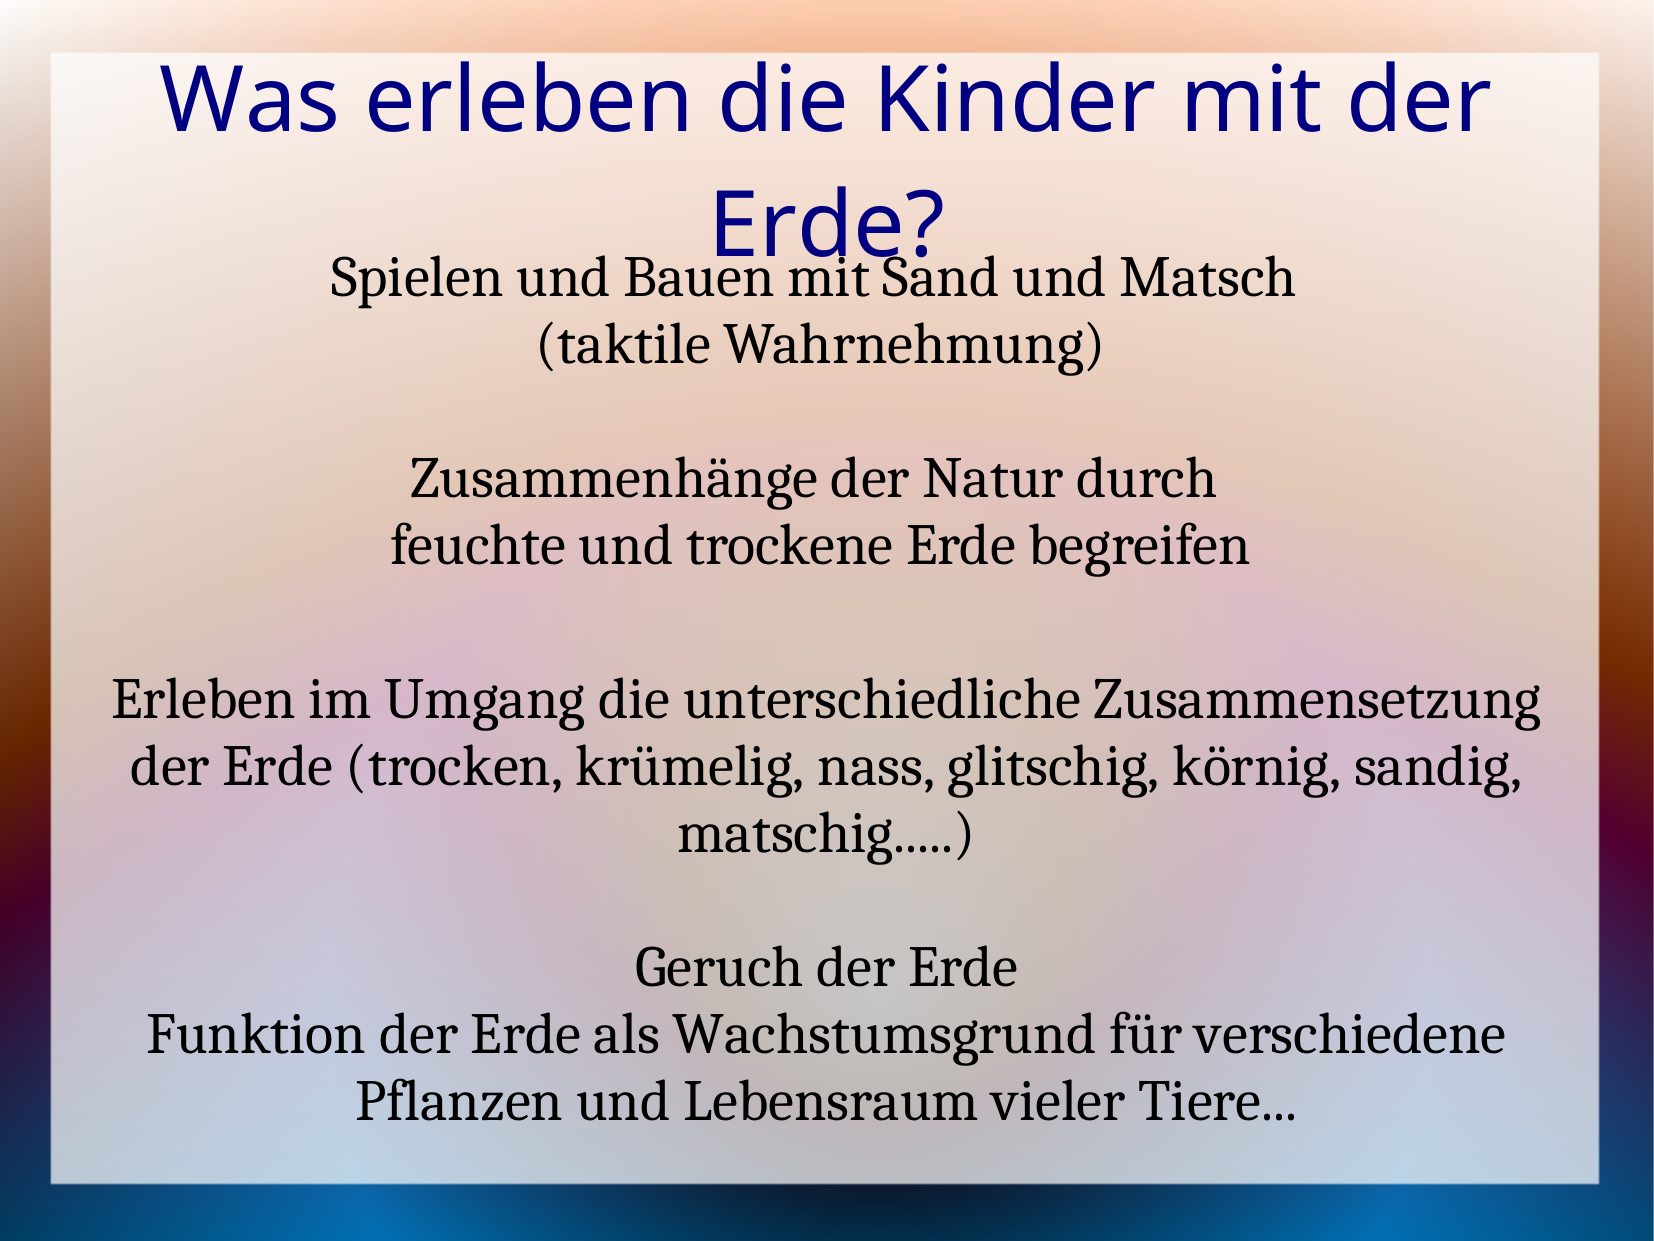

# Was erleben die Kinder mit der Erde?
Spielen und Bauen mit Sand und Matsch
(taktile Wahrnehmung)
Zusammenhänge der Natur durch
feuchte und trockene Erde begreifen
Erleben im Umgang die unterschiedliche Zusammensetzung der Erde (trocken, krümelig, nass, glitschig, körnig, sandig, matschig.....)
Geruch der Erde
Funktion der Erde als Wachstumsgrund für verschiedene Pflanzen und Lebensraum vieler Tiere...